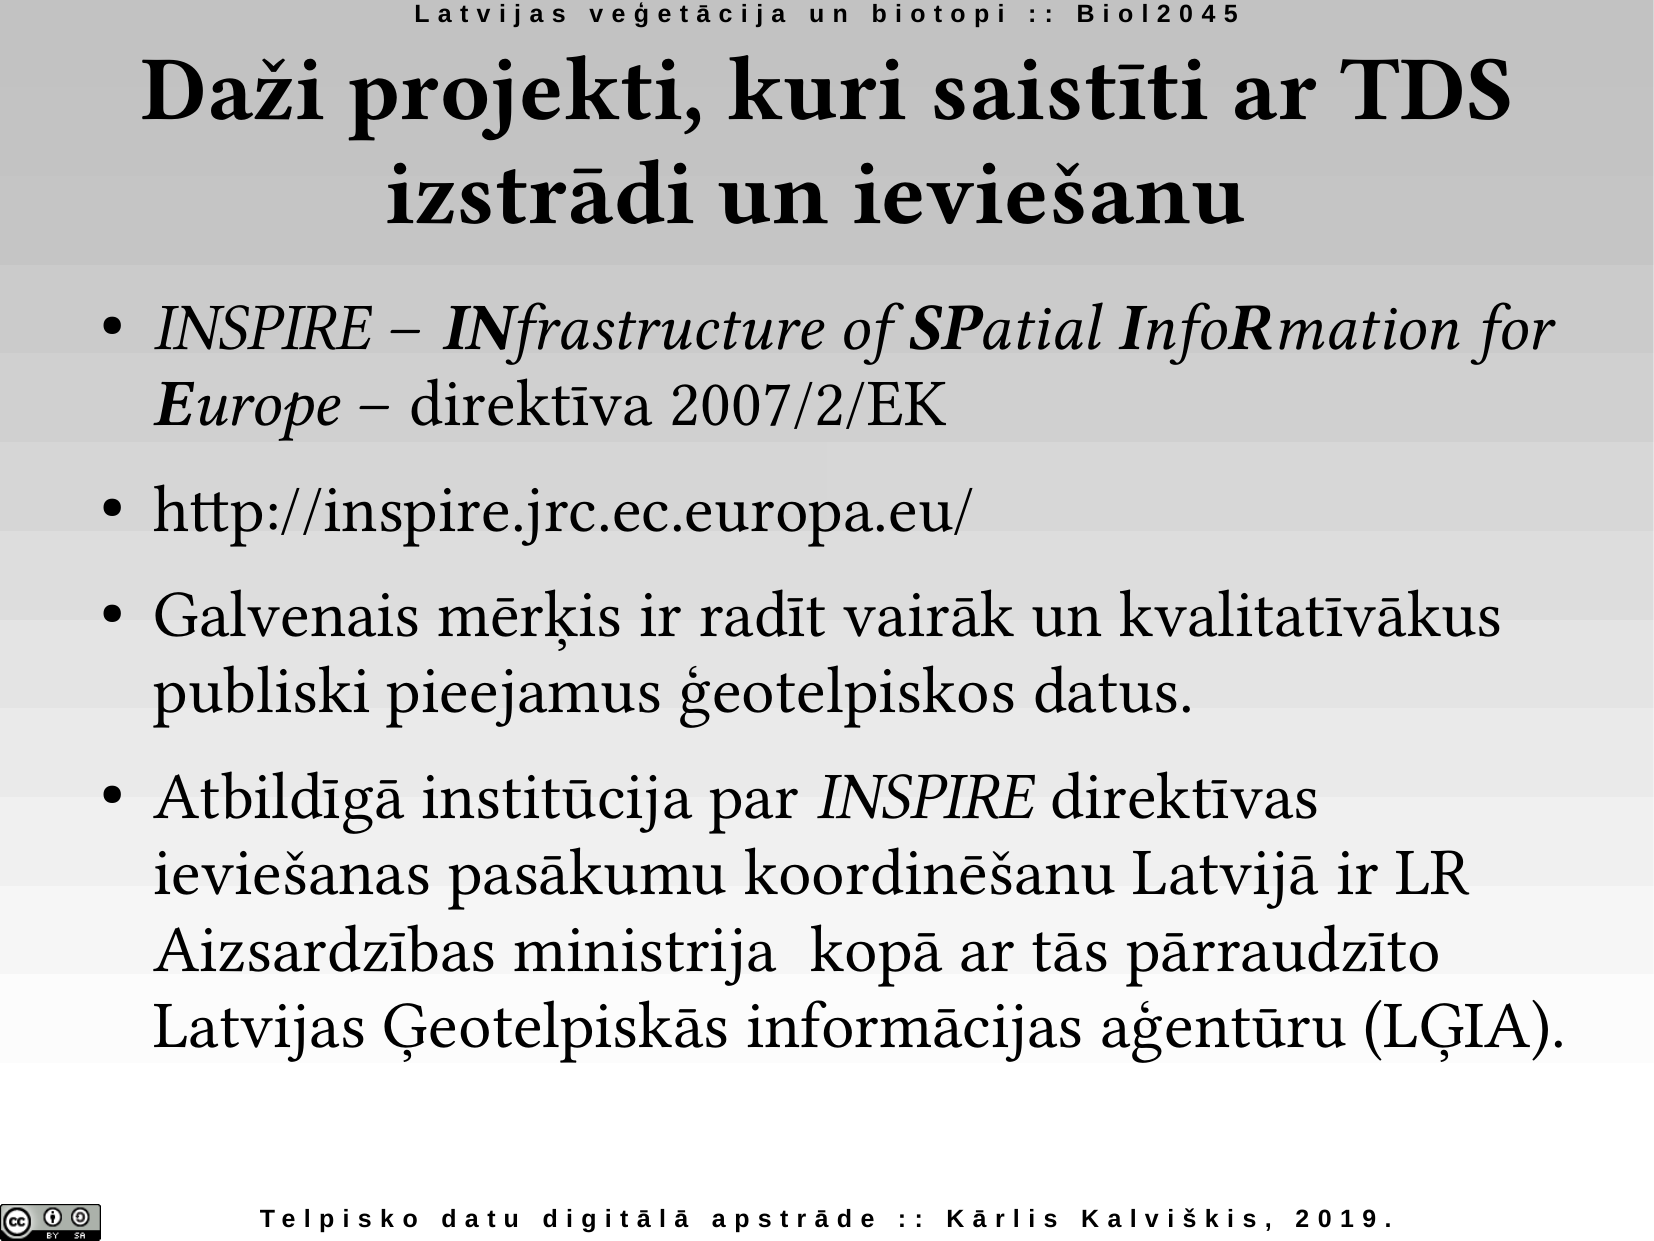

# Daži projekti, kuri saistīti ar TDS izstrādi un ieviešanu
INSPIRE – INfrastructure of SPatial InfoRmation for Europe – direktīva 2007/2/EK
http://inspire.jrc.ec.europa.eu/
Galvenais mērķis ir radīt vairāk un kvalitatīvākus publiski pieejamus ģeotelpiskos datus.
Atbildīgā institūcija par INSPIRE direktīvas ieviešanas pasākumu koordinēšanu Latvijā ir LR Aizsardzības ministrija kopā ar tās pārraudzīto Latvijas Ģeotelpiskās informācijas aģentūru (LĢIA).